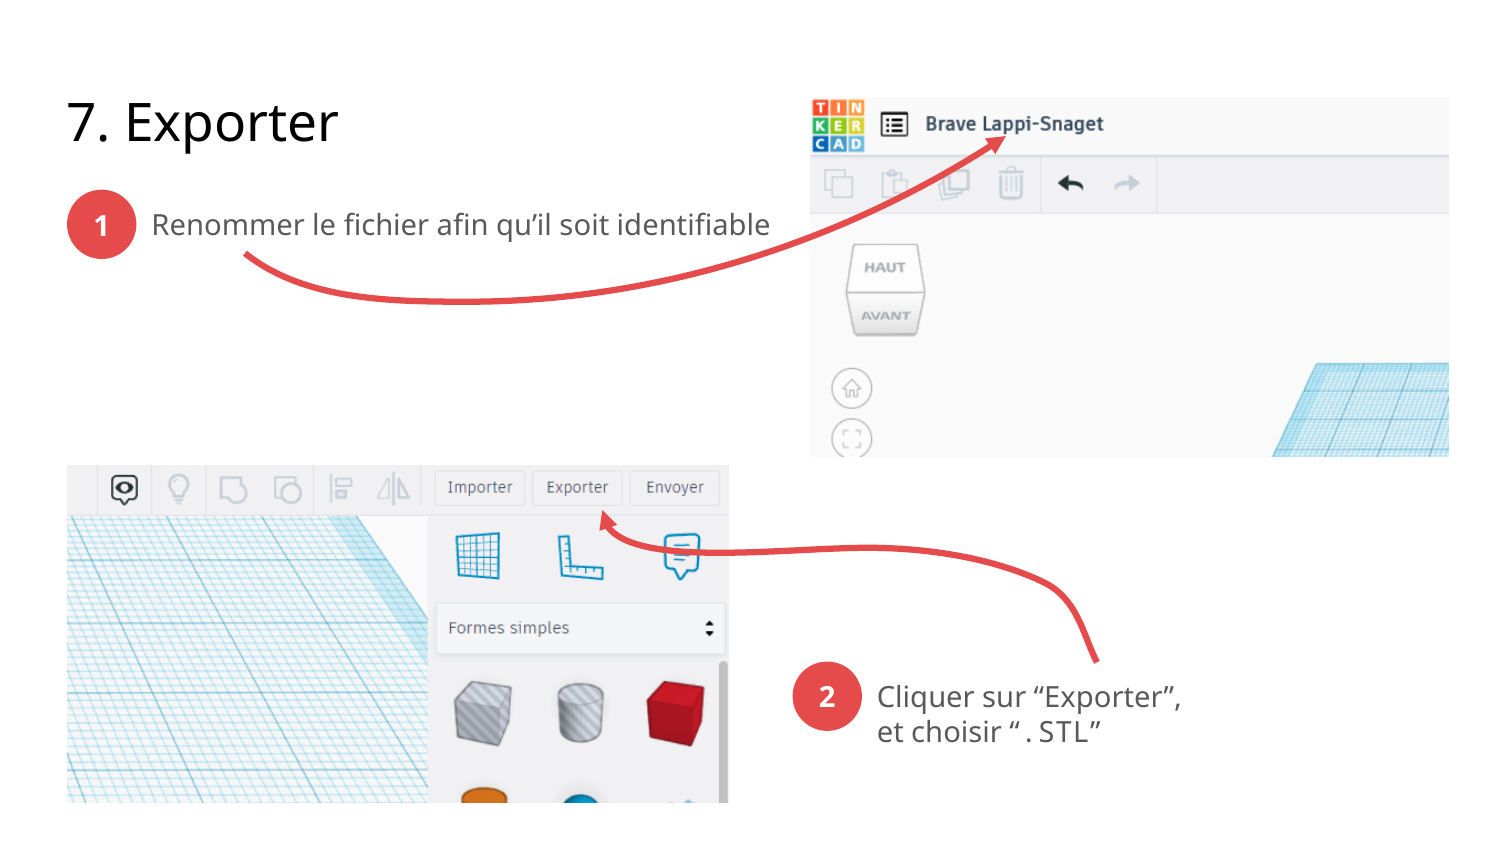

# 7. Exporter
1
Renommer le fichier afin qu’il soit identifiable
2
Cliquer sur “Exporter”,
et choisir “.STL”